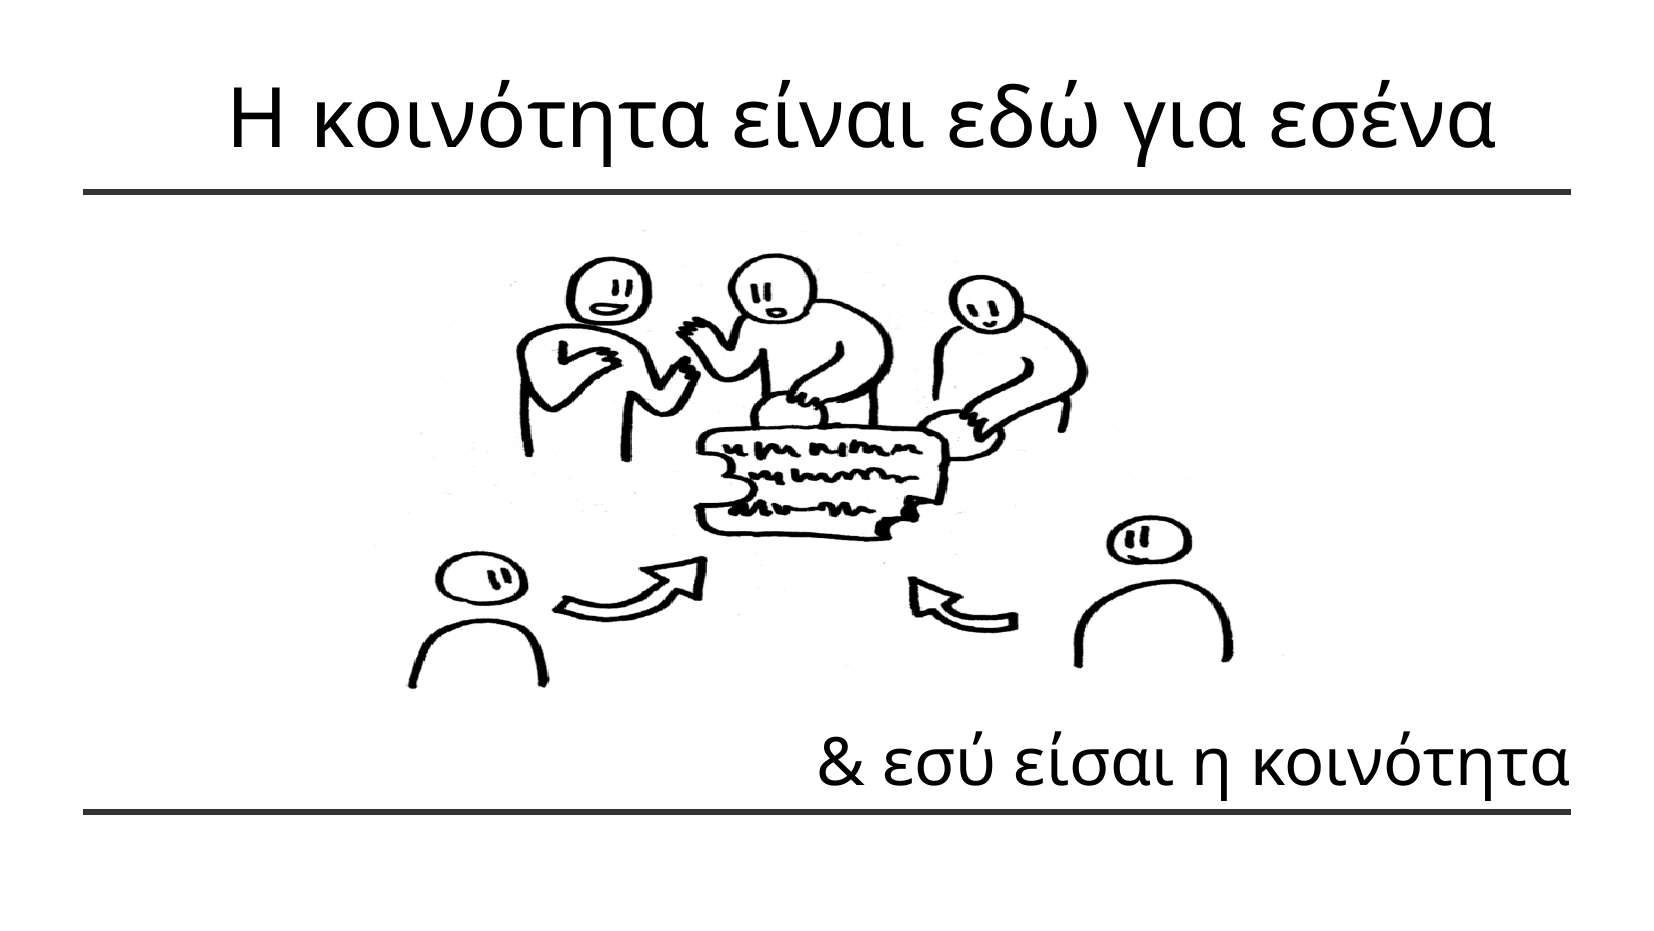

# Η κοινότητα είναι εδώ για εσένα
& εσύ είσαι η κοινότητα